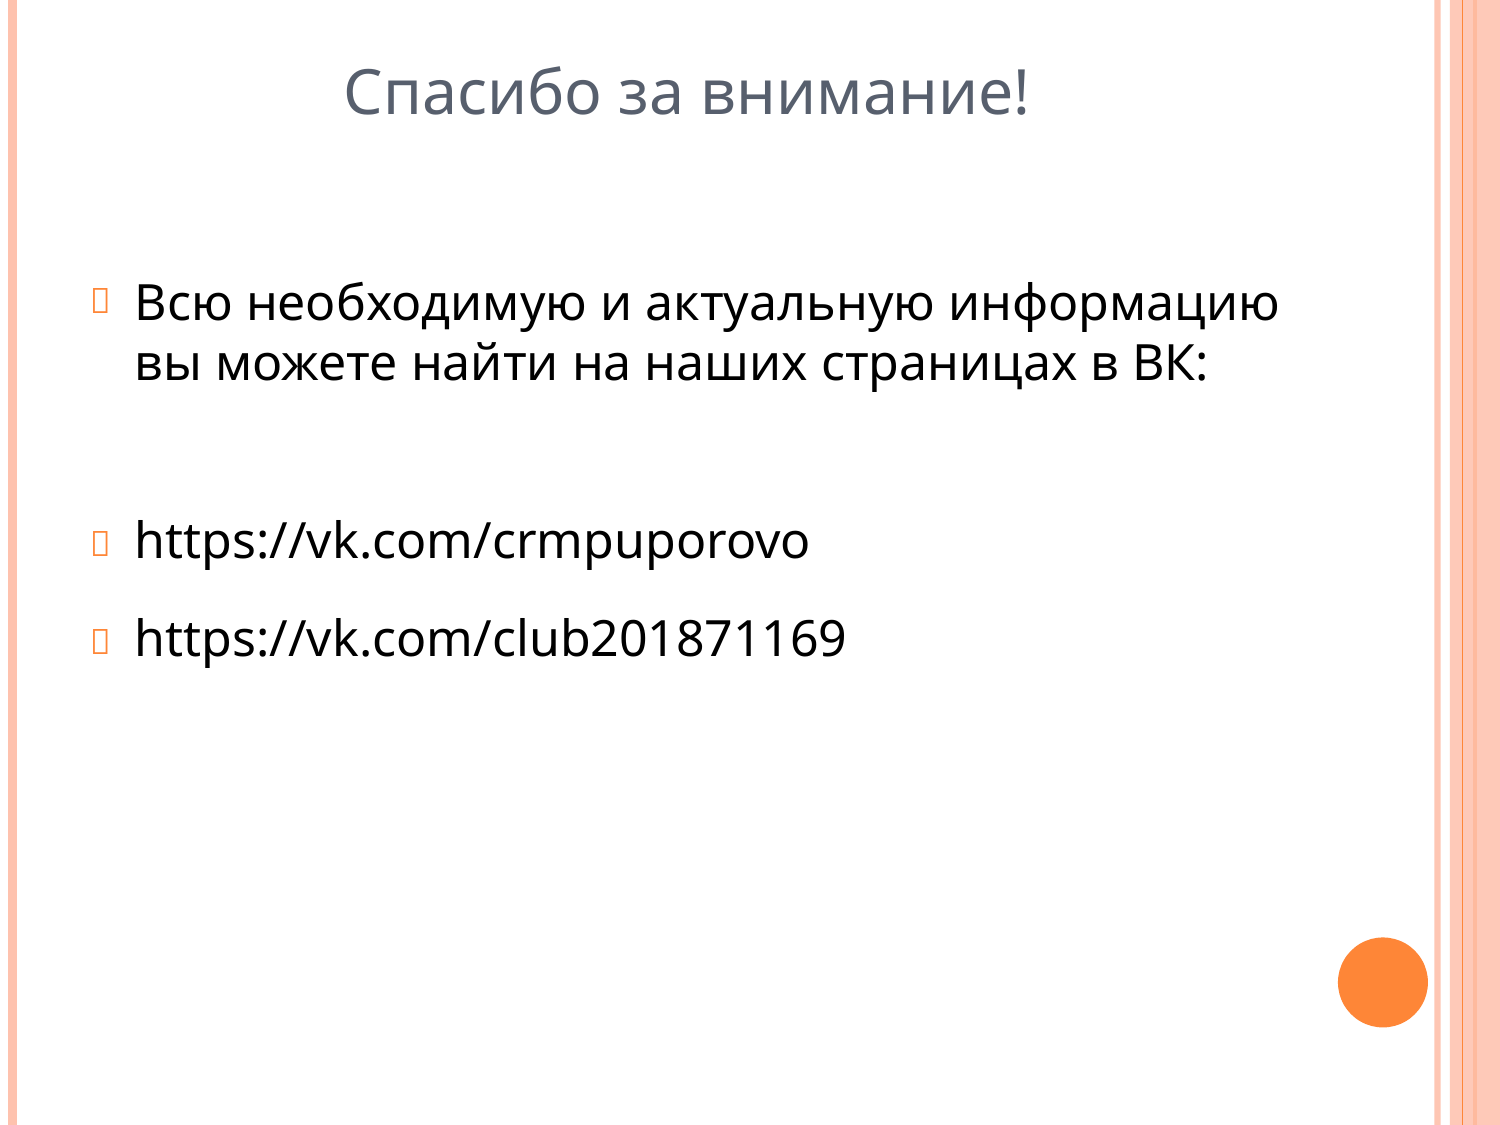

# Спасибо за внимание!
Всю необходимую и актуальную информацию вы можете найти на наших страницах в ВК:
https://vk.com/crmpuporovo
https://vk.com/club201871169